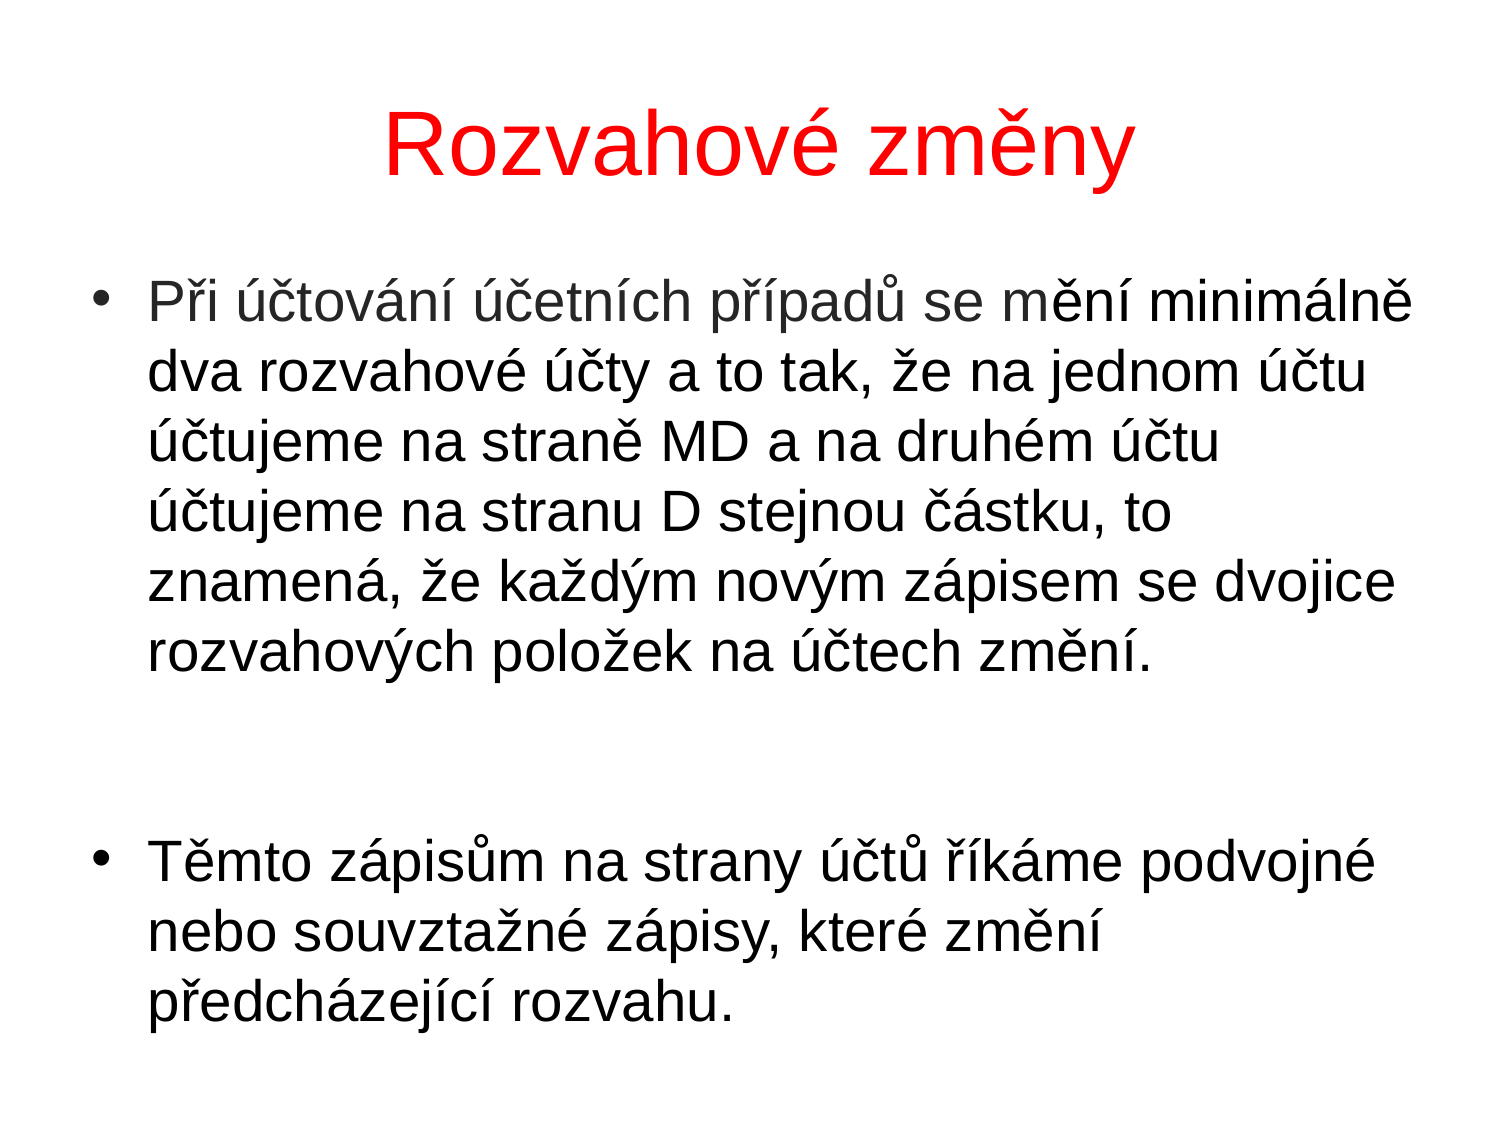

# Rozvahové změny
Při účtování účetních případů se mění minimálně dva rozvahové účty a to tak, že na jednom účtu účtujeme na straně MD a na druhém účtu účtujeme na stranu D stejnou částku, to znamená, že každým novým zápisem se dvojice rozvahových položek na účtech změní.
Těmto zápisům na strany účtů říkáme podvojné nebo souvztažné zápisy, které změní předcházející rozvahu.